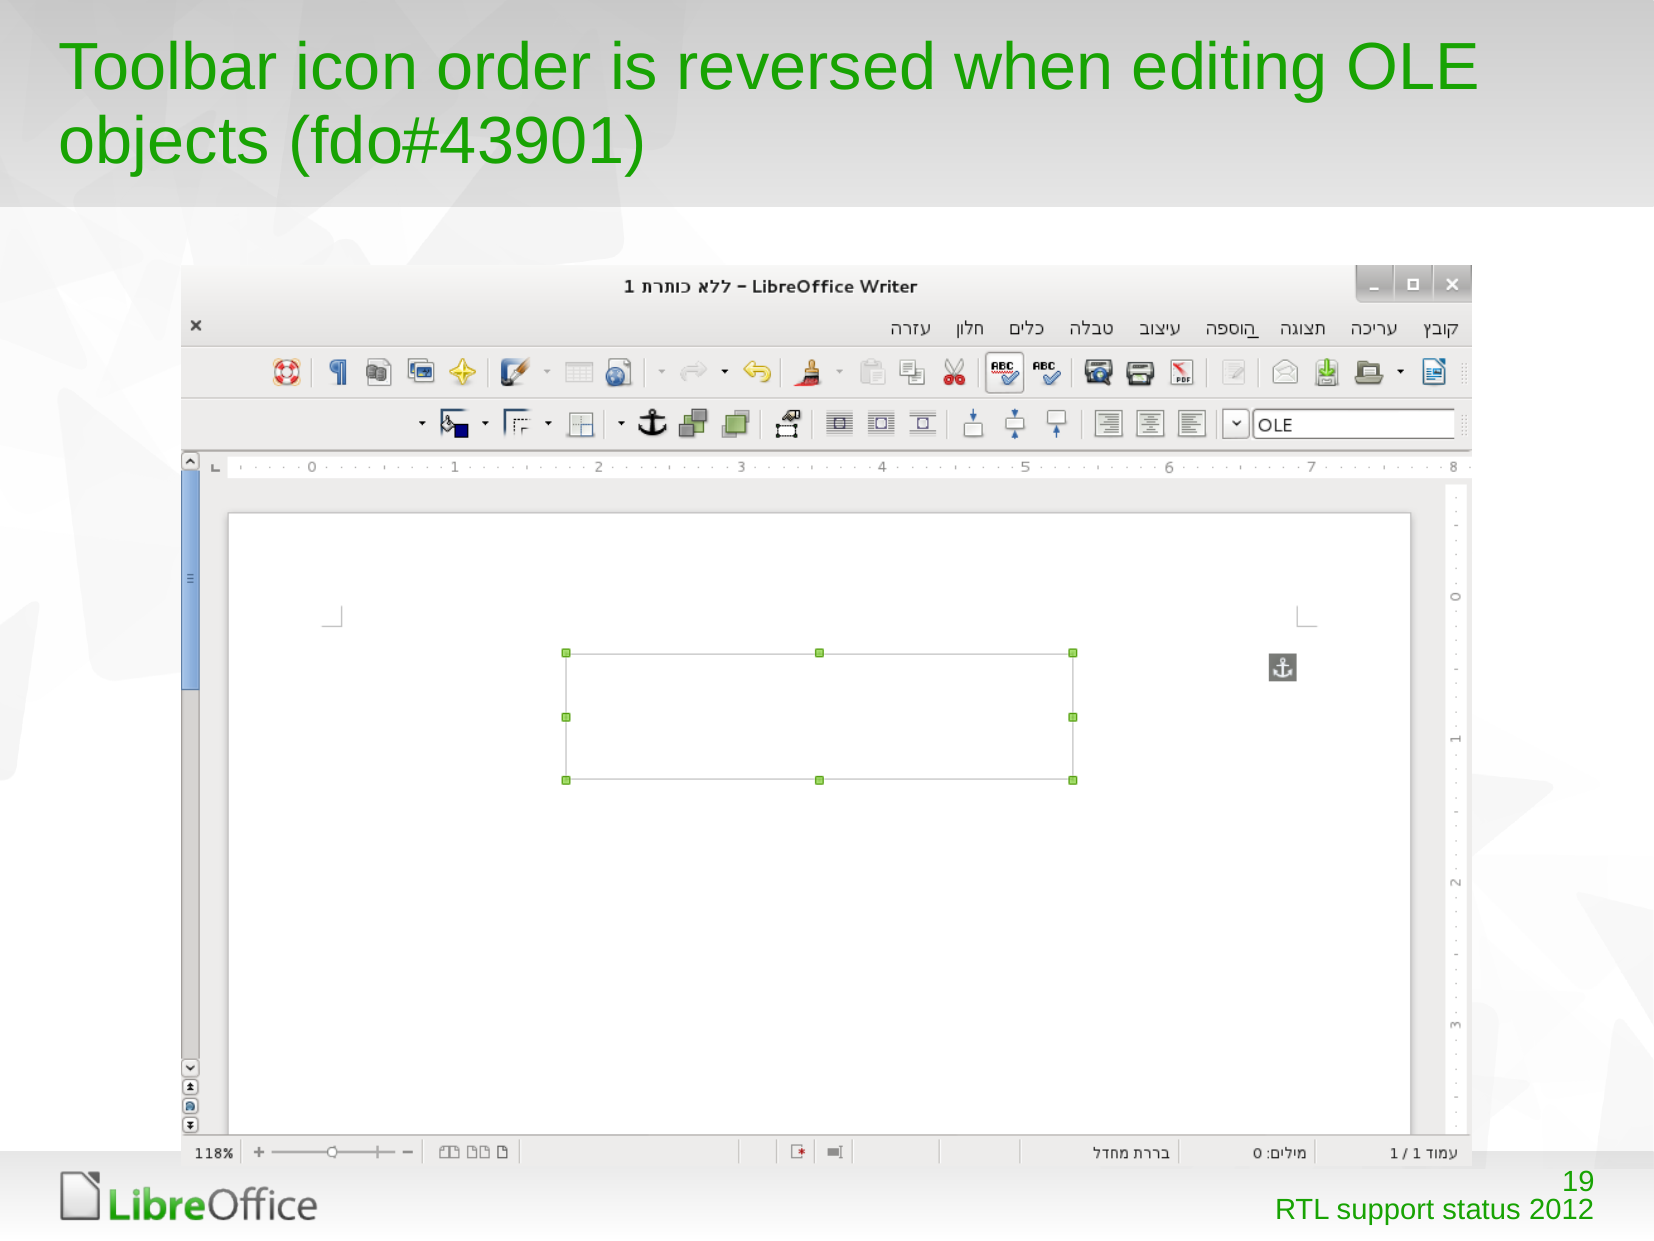

# Toolbar icon order is reversed when editing OLE objects (fdo#43901)
19
RTL support status 2012